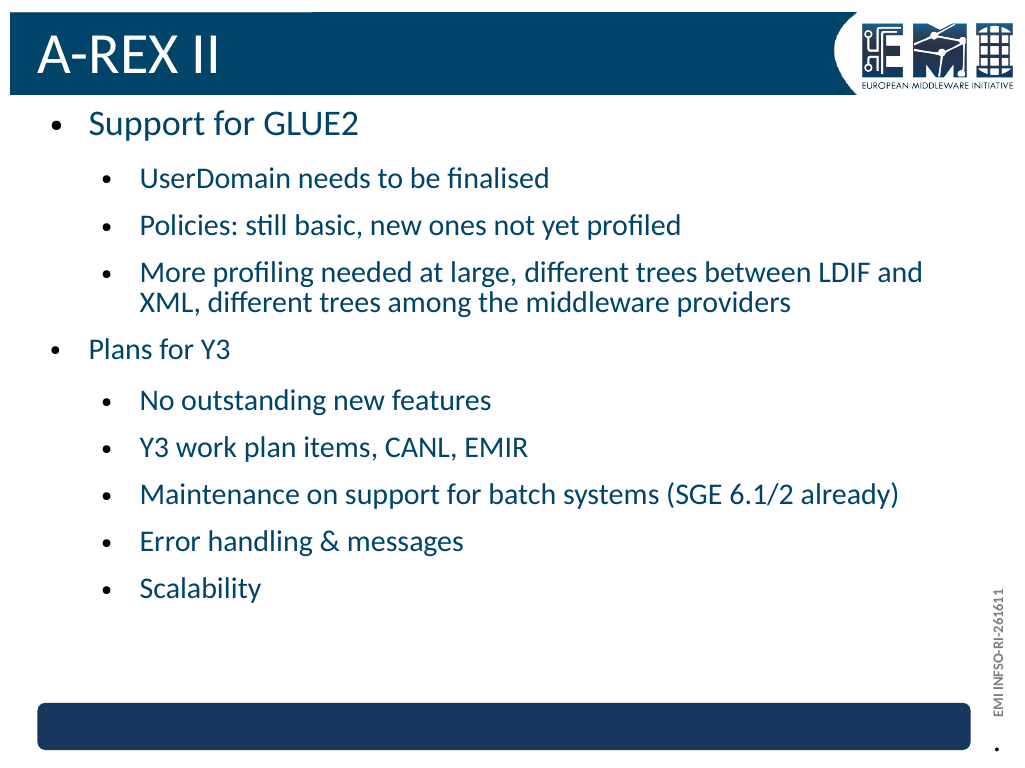

# A-REX II
Support for GLUE2
UserDomain needs to be finalised
Policies: still basic, new ones not yet profiled
More profiling needed at large, different trees between LDIF and XML, different trees among the middleware providers
Plans for Y3
No outstanding new features
Y3 work plan items, CANL, EMIR
Maintenance on support for batch systems (SGE 6.1/2 already)
Error handling & messages
Scalability